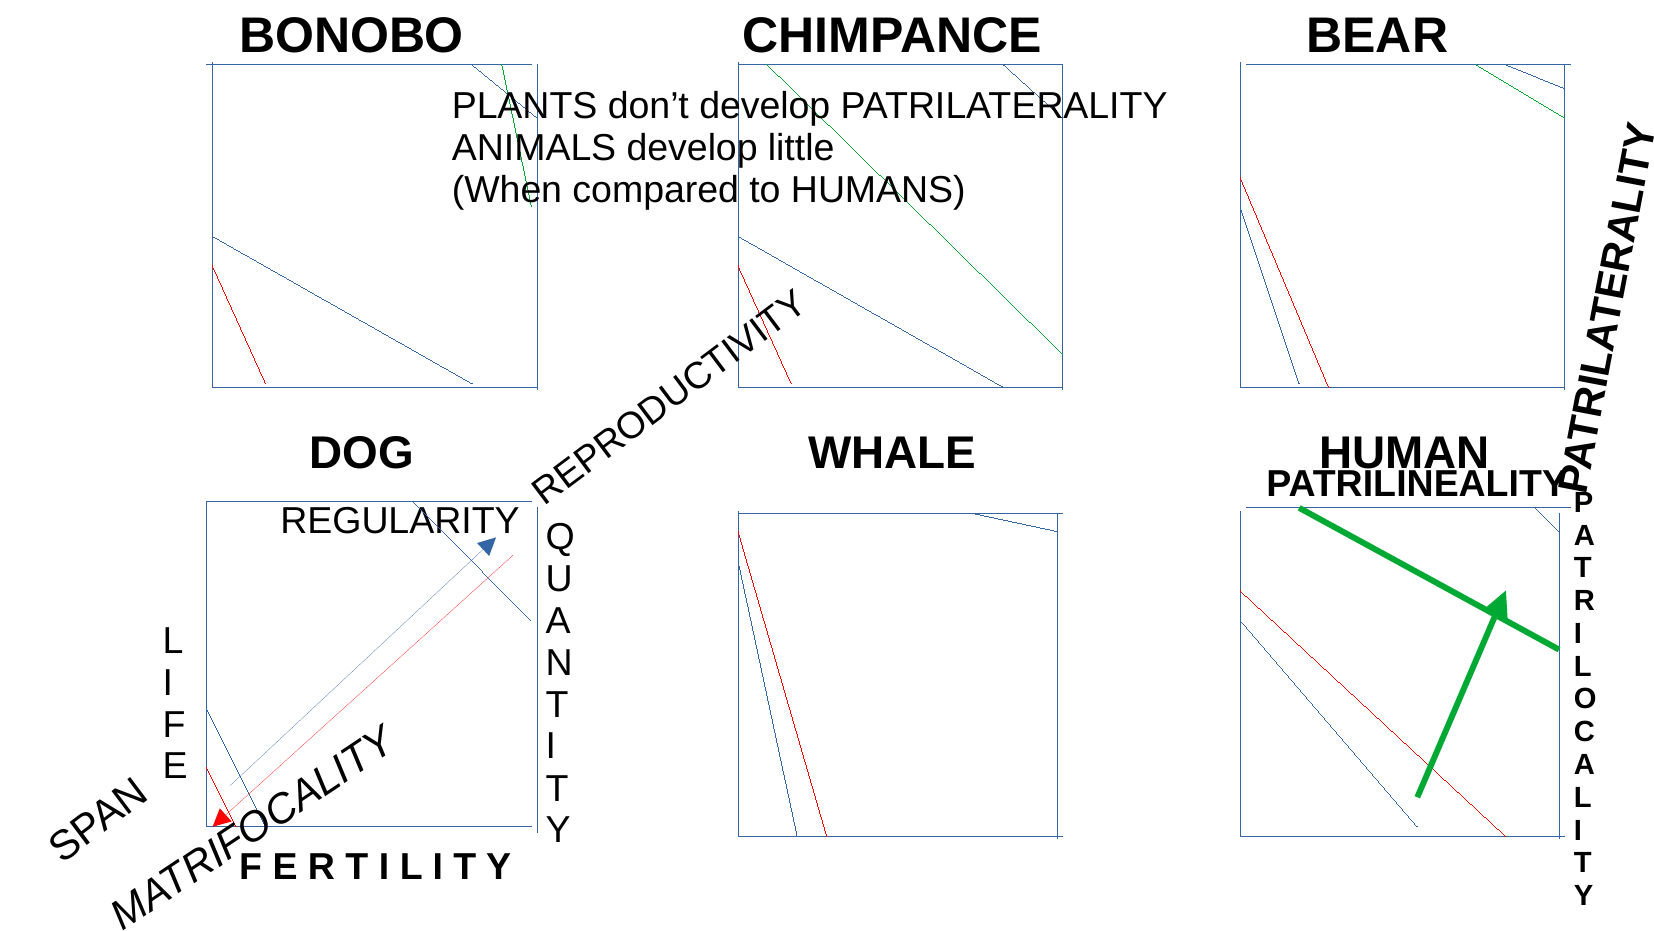

BONOBO CHIMPANCE BEAR
PLANTS don’t develop PATRILATERALITY
ANIMALS develop little
(When compared to HUMANS)
PATRILATERALITY
REPRODUCTIVITY
DOG WHALE HUMAN
PATRILINEALITY
PATR
I LOCAL
I
TY
REGULARITY
Q
U
A
N
T
I
T
Y
L
I
F
E
SPAN
MATRIFOCALITY
F E R T I L I T Y